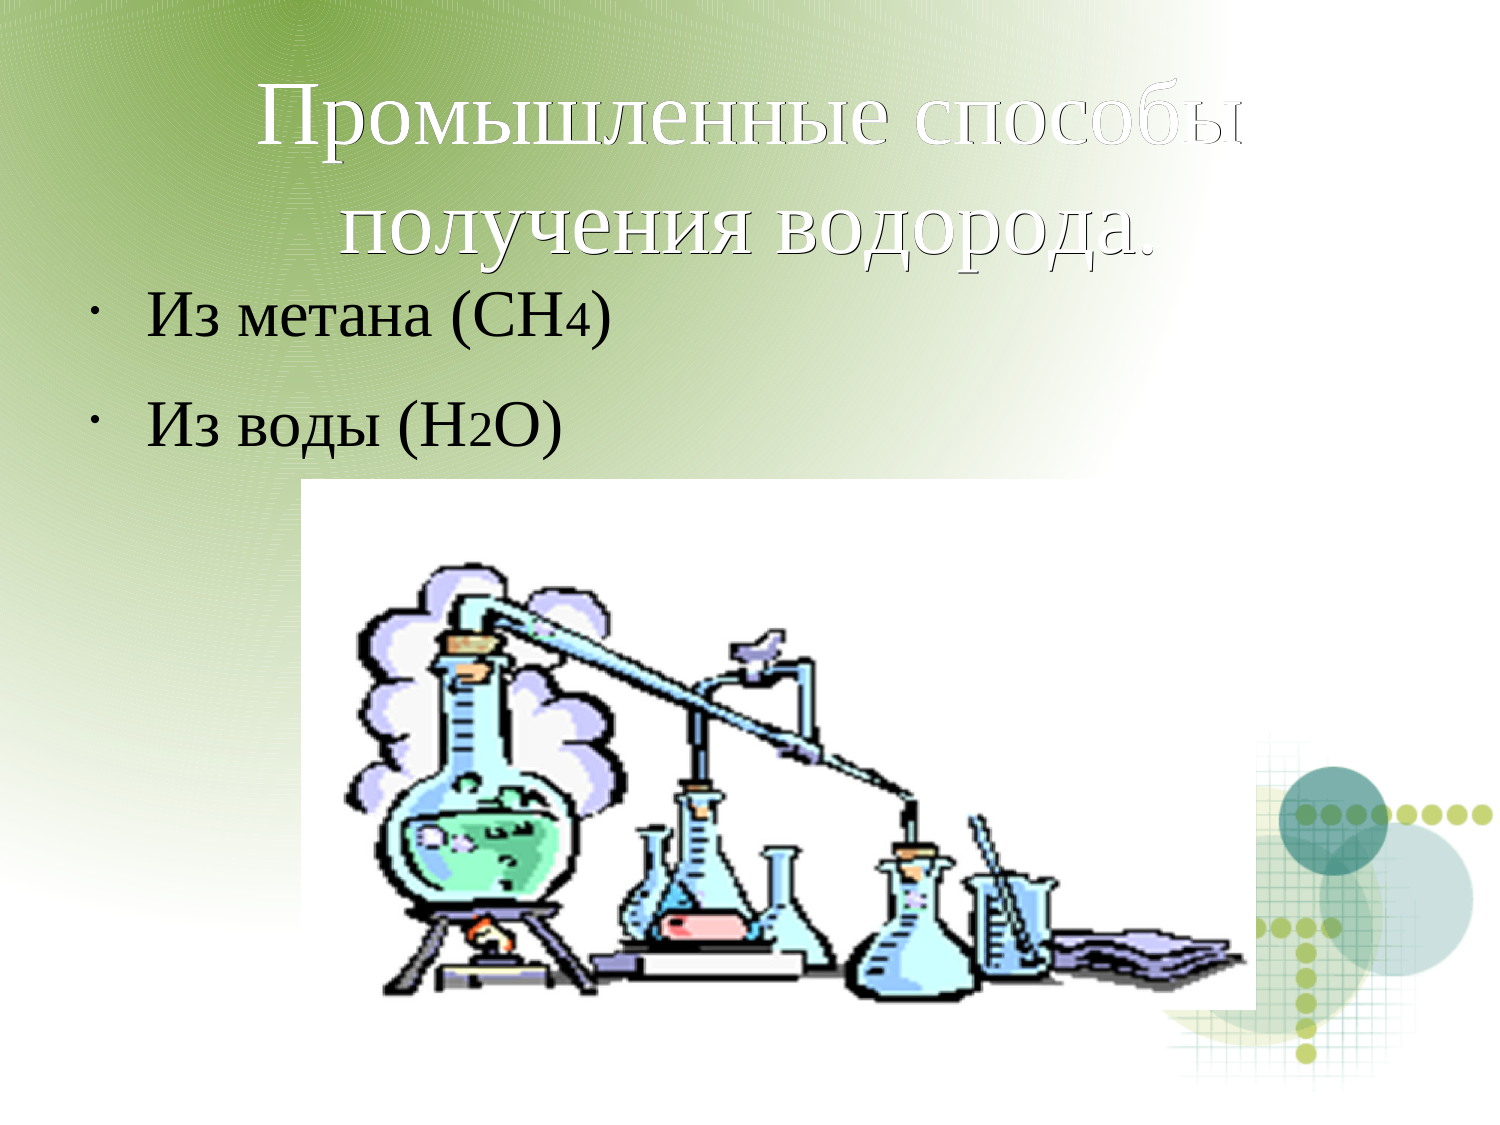

# Промышленные способы получения водорода.
Из метана (СН4)
Из воды (Н2О)